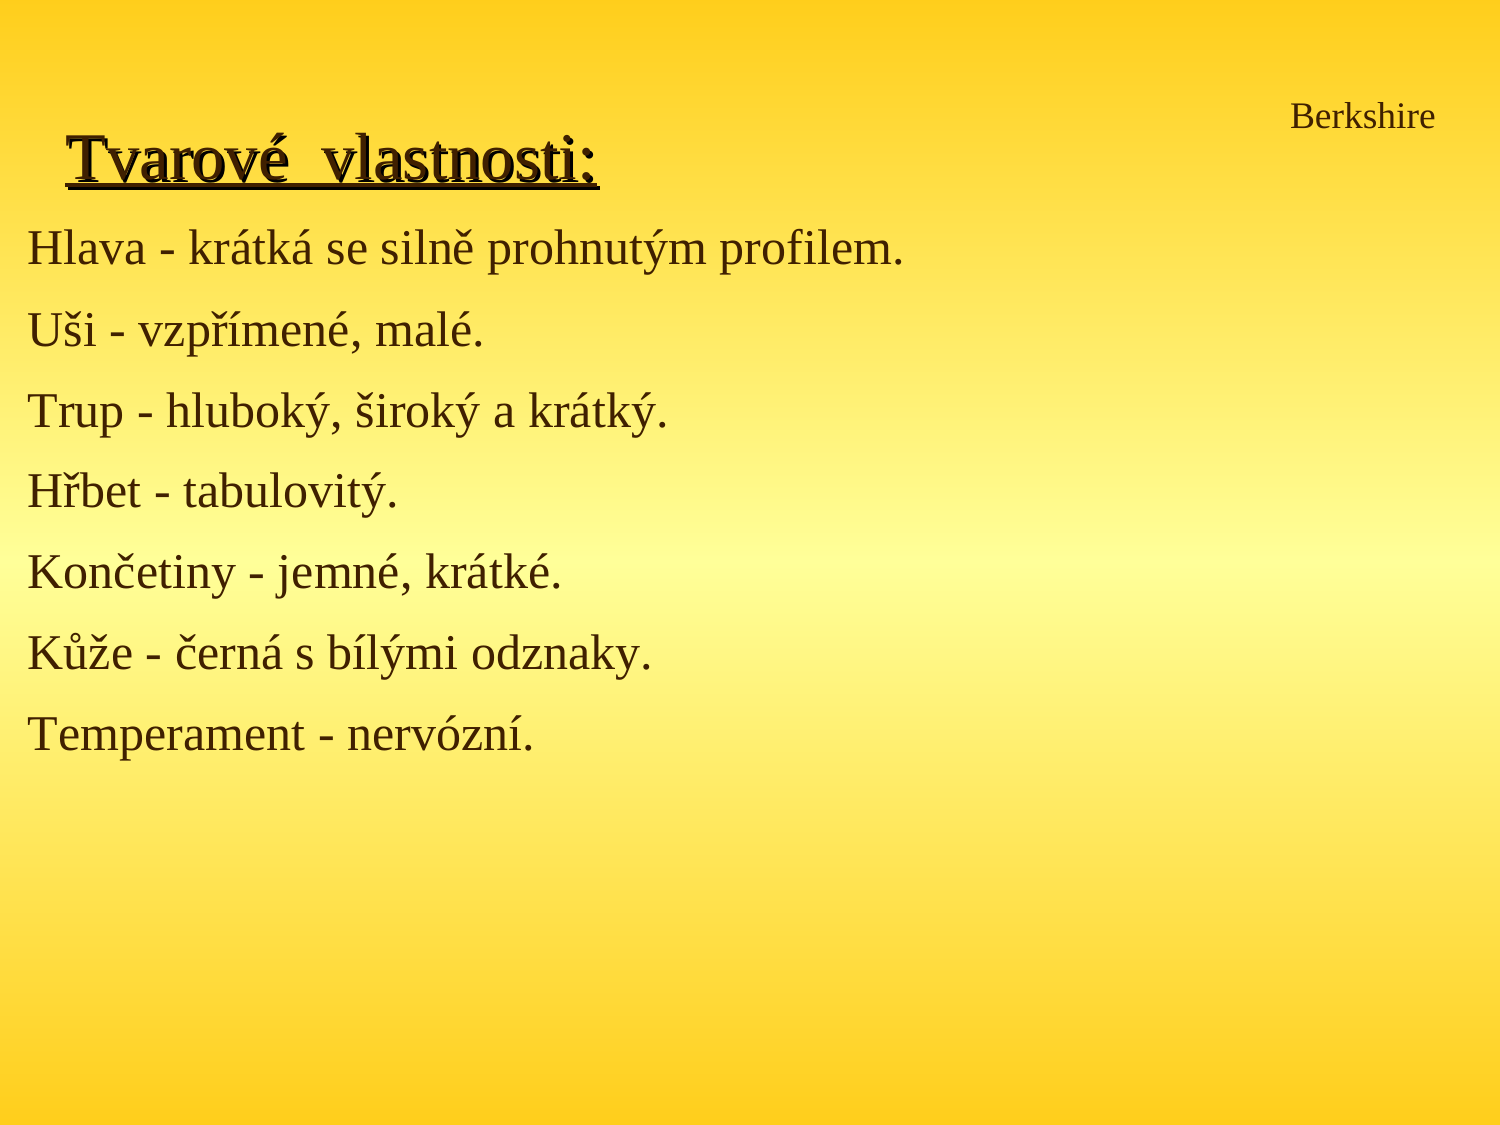

Berkshire
 Tvarové vlastnosti:
 Hlava - krátká se silně prohnutým profilem.
 Uši - vzpřímené, malé.
 Trup - hluboký, široký a krátký.
 Hřbet - tabulovitý.
 Končetiny - jemné, krátké.
 Kůže - černá s bílými odznaky.
 Temperament - nervózní.